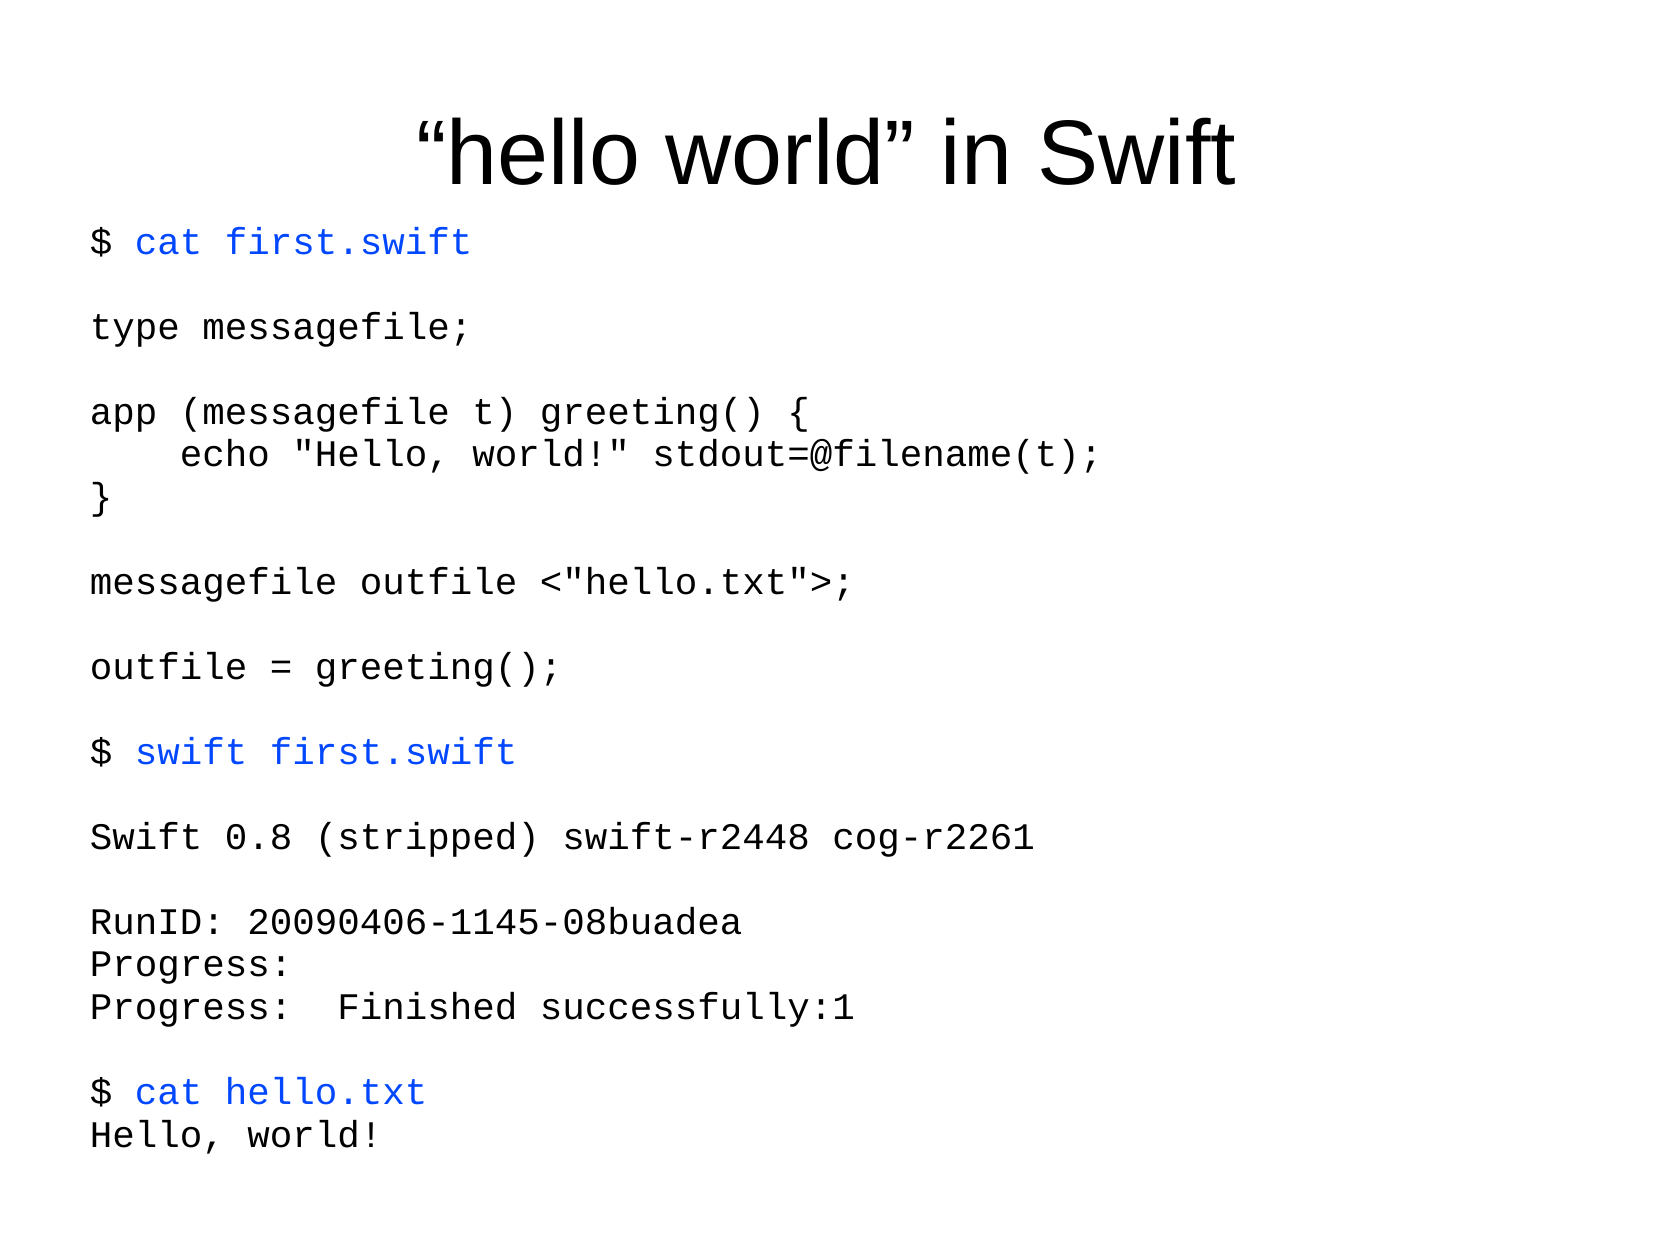

# “hello world” in Swift
$ cat first.swift
type messagefile;
app (messagefile t) greeting() {
 echo "Hello, world!" stdout=@filename(t);
}
messagefile outfile <"hello.txt">;
outfile = greeting();
$ swift first.swift
Swift 0.8 (stripped) swift-r2448 cog-r2261
RunID: 20090406-1145-08buadea
Progress:
Progress: Finished successfully:1
$ cat hello.txt
Hello, world!